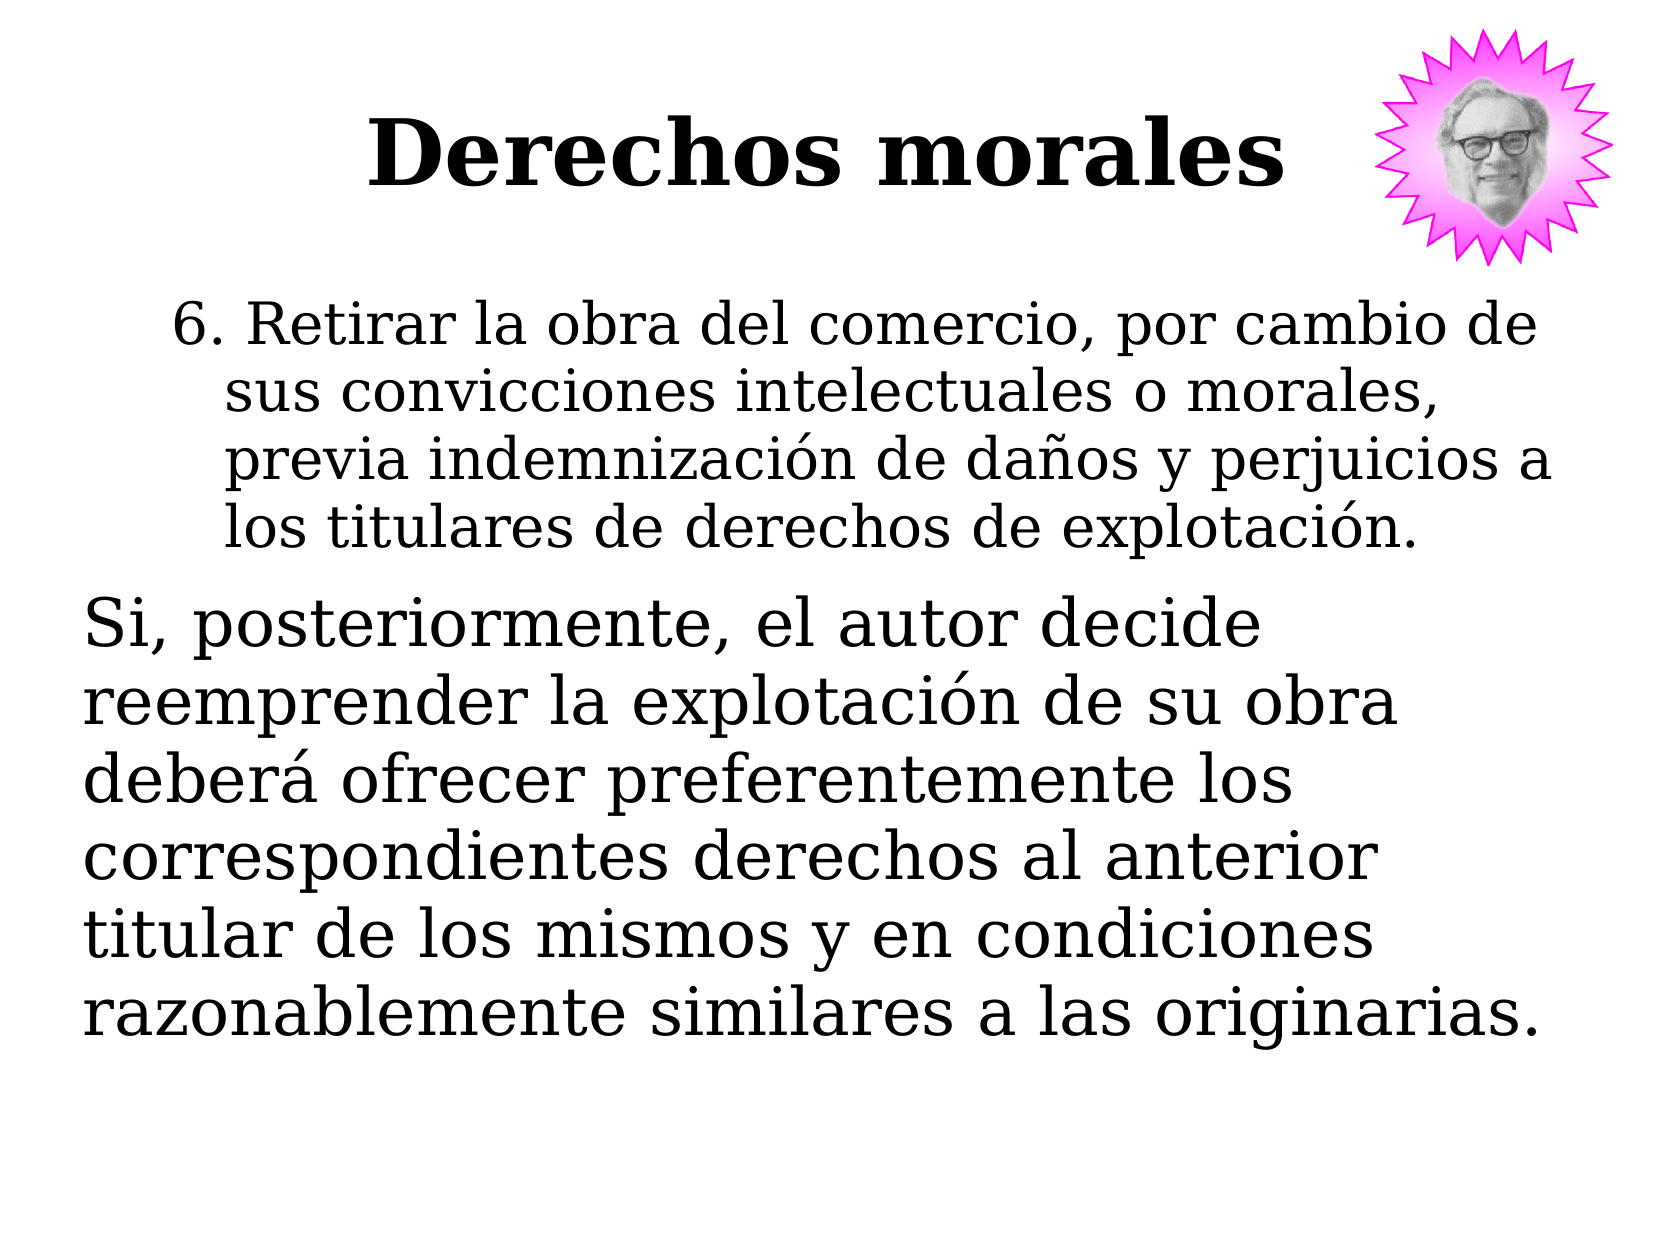

# Derechos morales
 Retirar la obra del comercio, por cambio de sus convicciones intelectuales o morales, previa indemnización de daños y perjuicios a los titulares de derechos de explotación.
Si, posteriormente, el autor decide reemprender la explotación de su obra deberá ofrecer preferentemente los correspondientes derechos al anterior titular de los mismos y en condiciones razonablemente similares a las originarias.